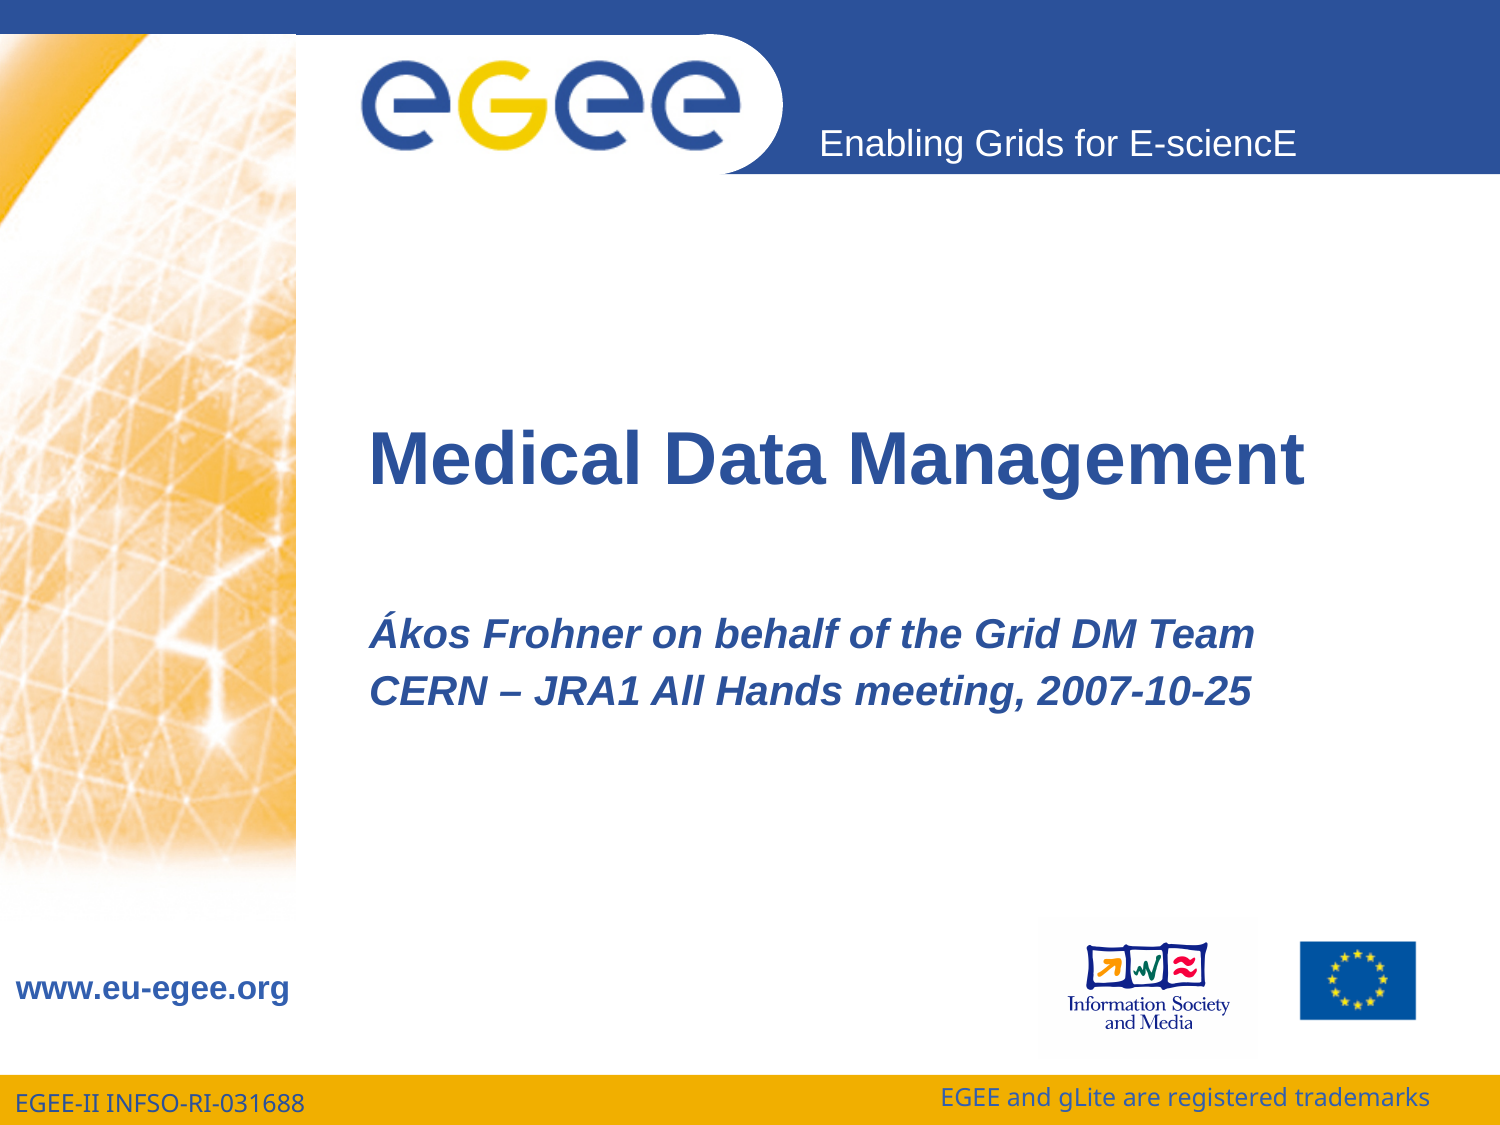

# Medical Data Management
Ákos Frohner on behalf of the Grid DM Team
CERN – JRA1 All Hands meeting, 2007-10-25